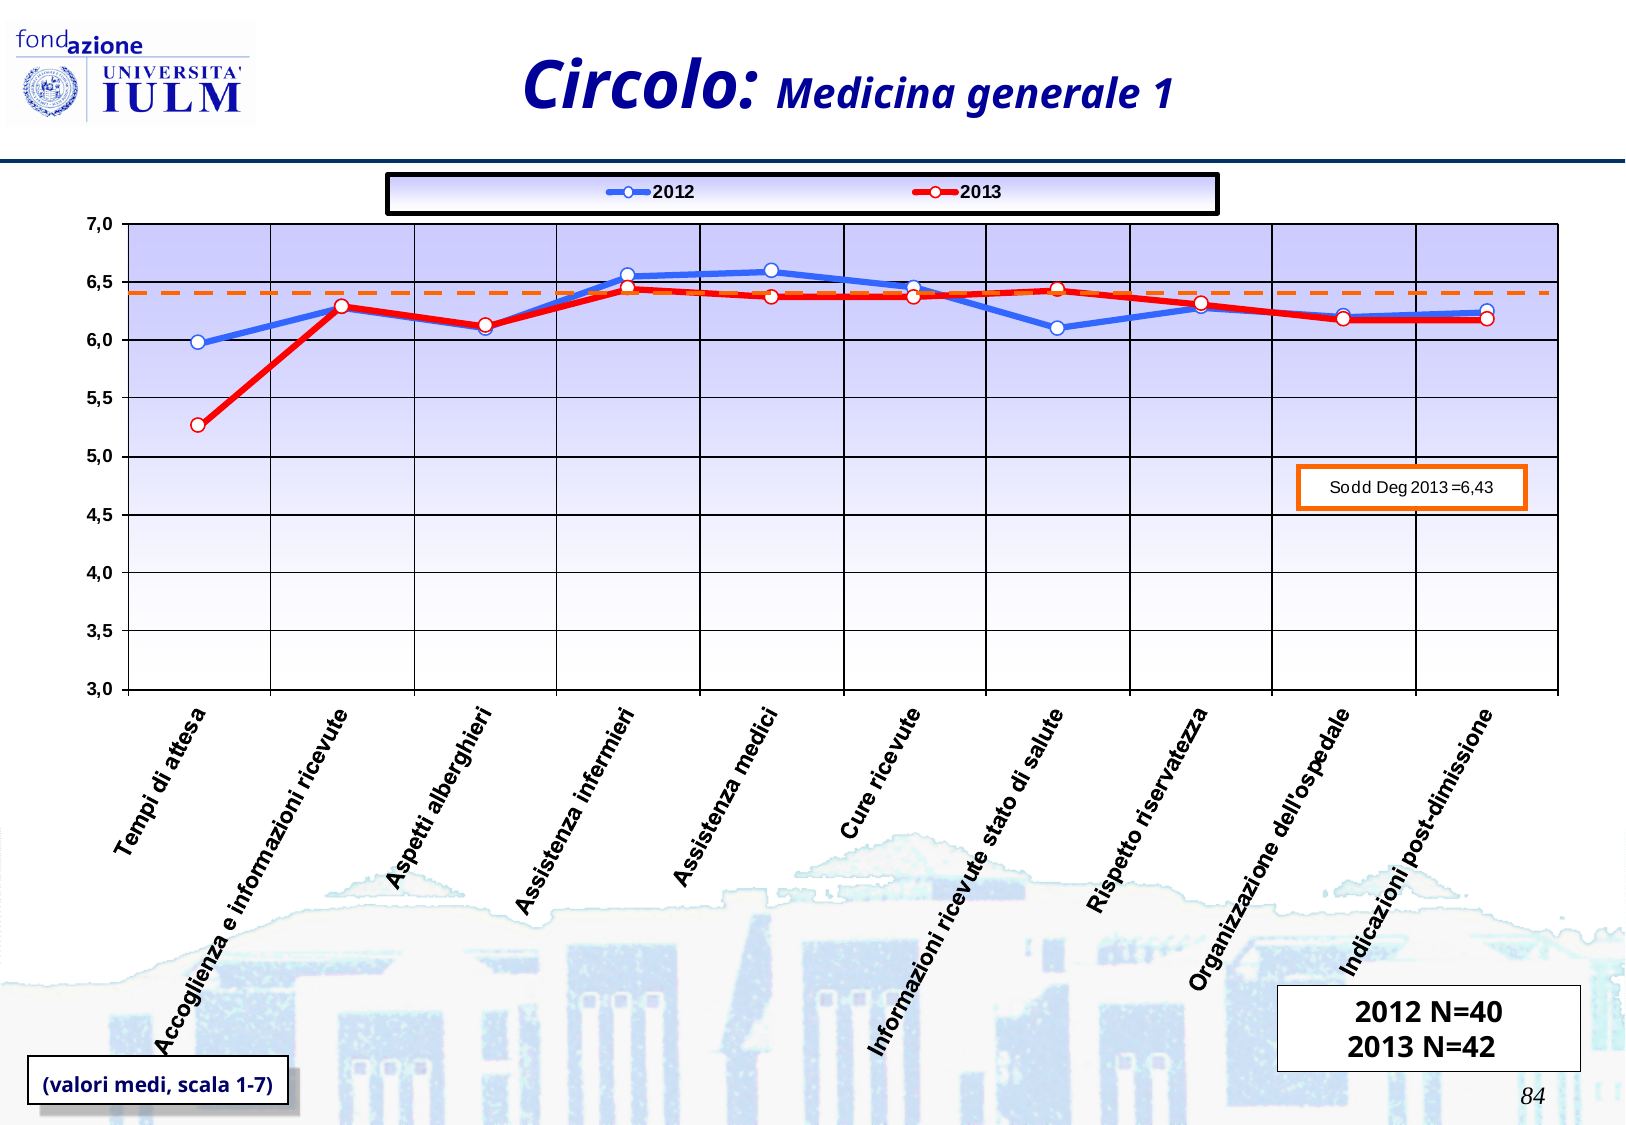

Circolo: Medicina generale 1
2012 N=40
2013 N=42
(valori medi, scala 1-7)